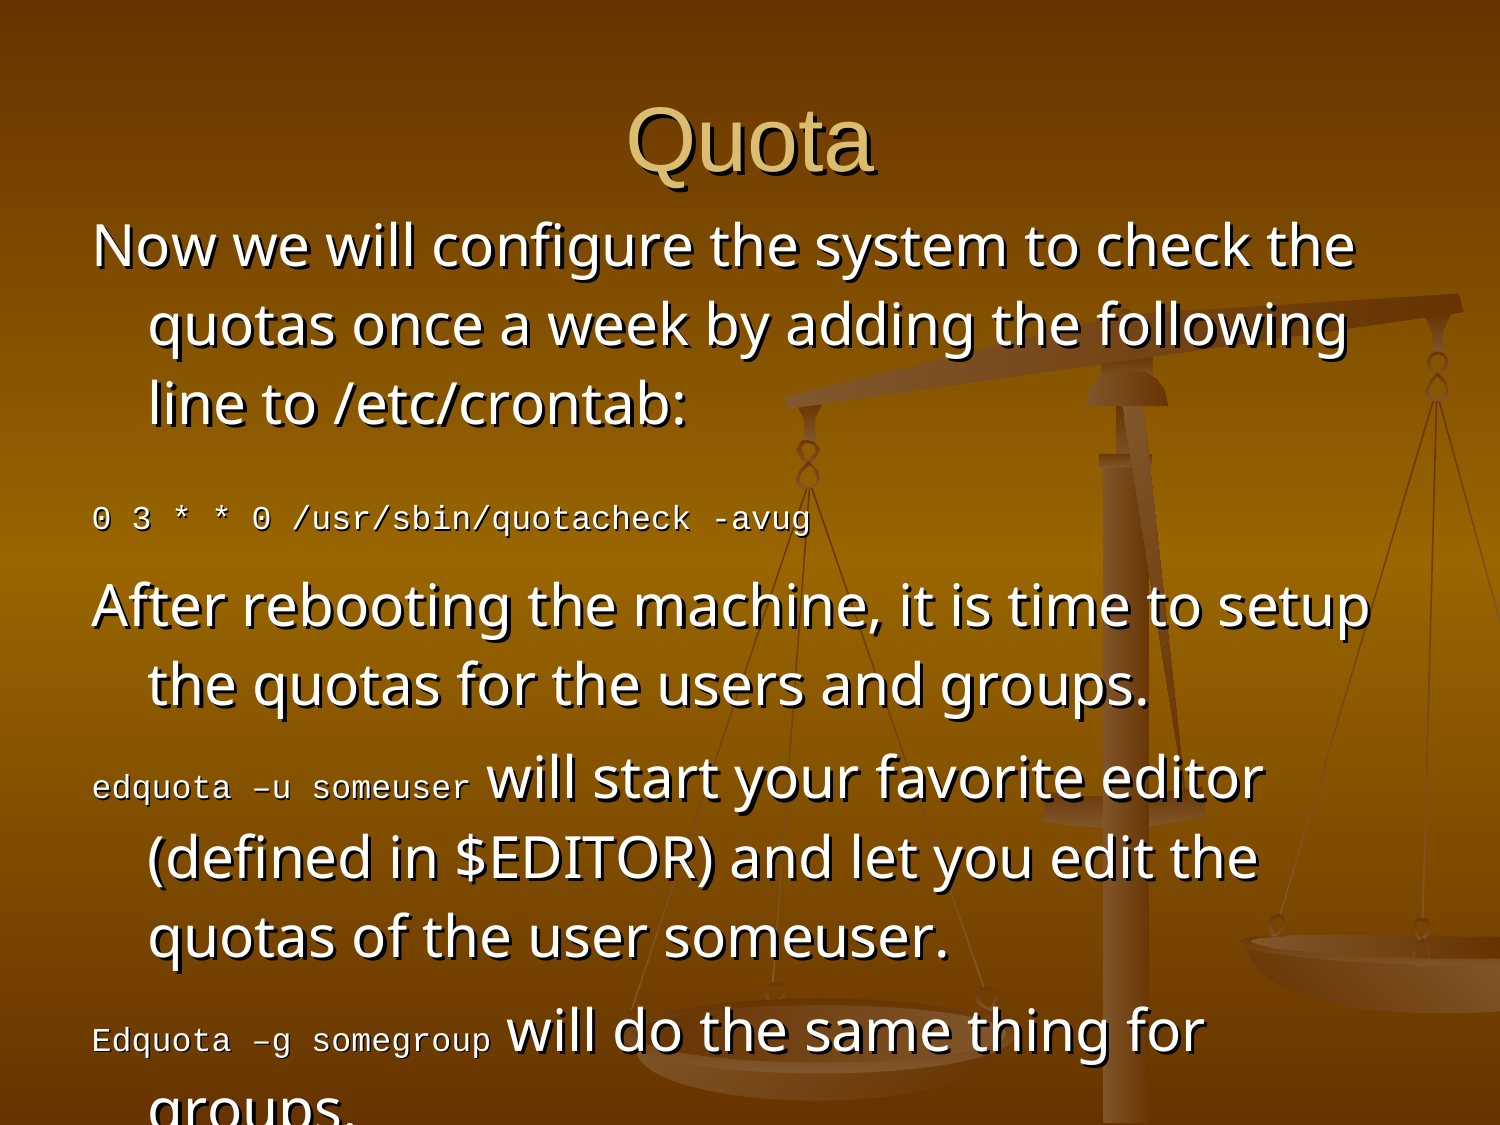

# Quota
Now we will configure the system to check the quotas once a week by adding the following line to /etc/crontab:
0 3 * * 0 /usr/sbin/quotacheck -avug
After rebooting the machine, it is time to setup the quotas for the users and groups.
edquota –u someuser will start your favorite editor (defined in $EDITOR) and let you edit the quotas of the user someuser.
Edquota –g somegroup will do the same thing for groups.